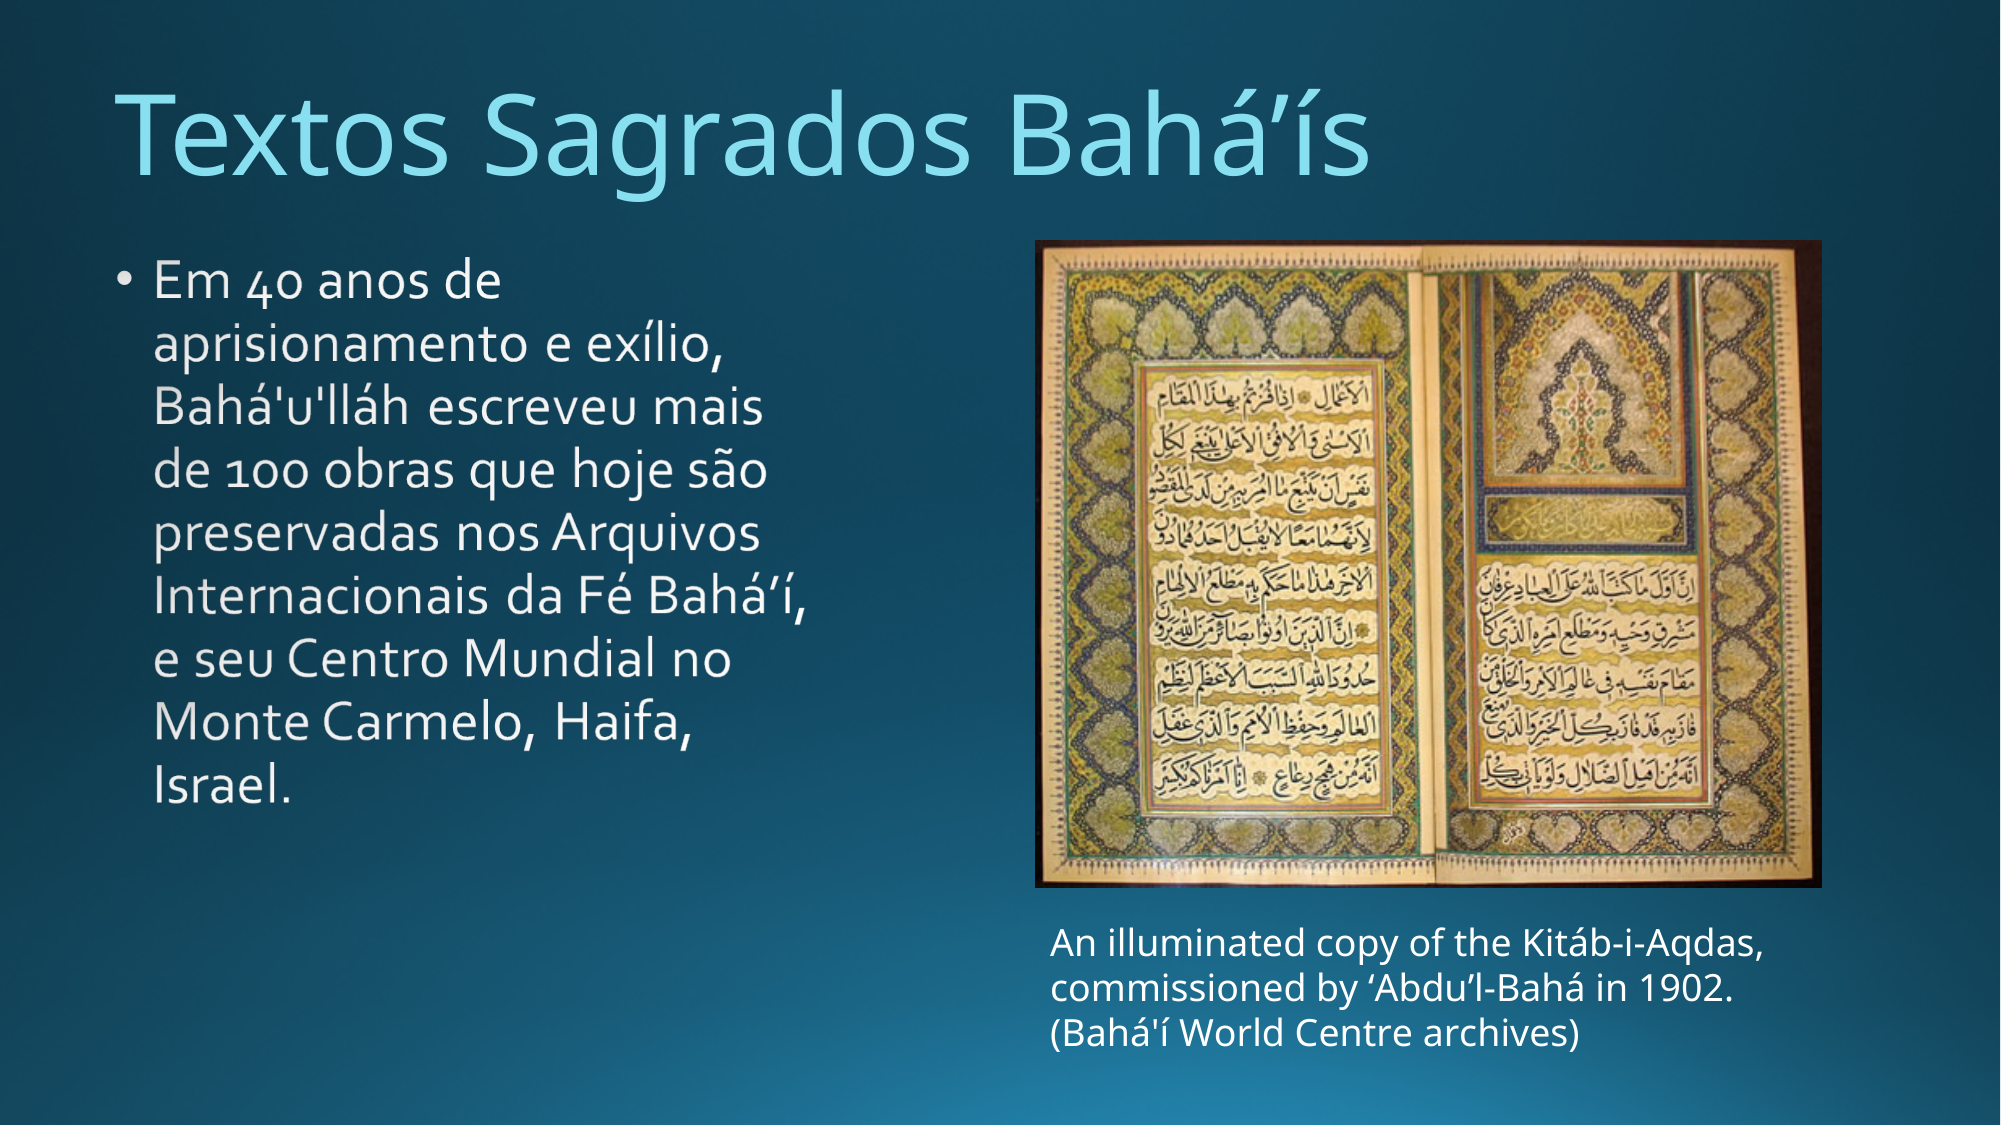

# Textos Sagrados Bahá’ís
An illuminated copy of the Kitáb-i-Aqdas, commissioned by ‘Abdu’l-Bahá in 1902. (Bahá'í World Centre archives)